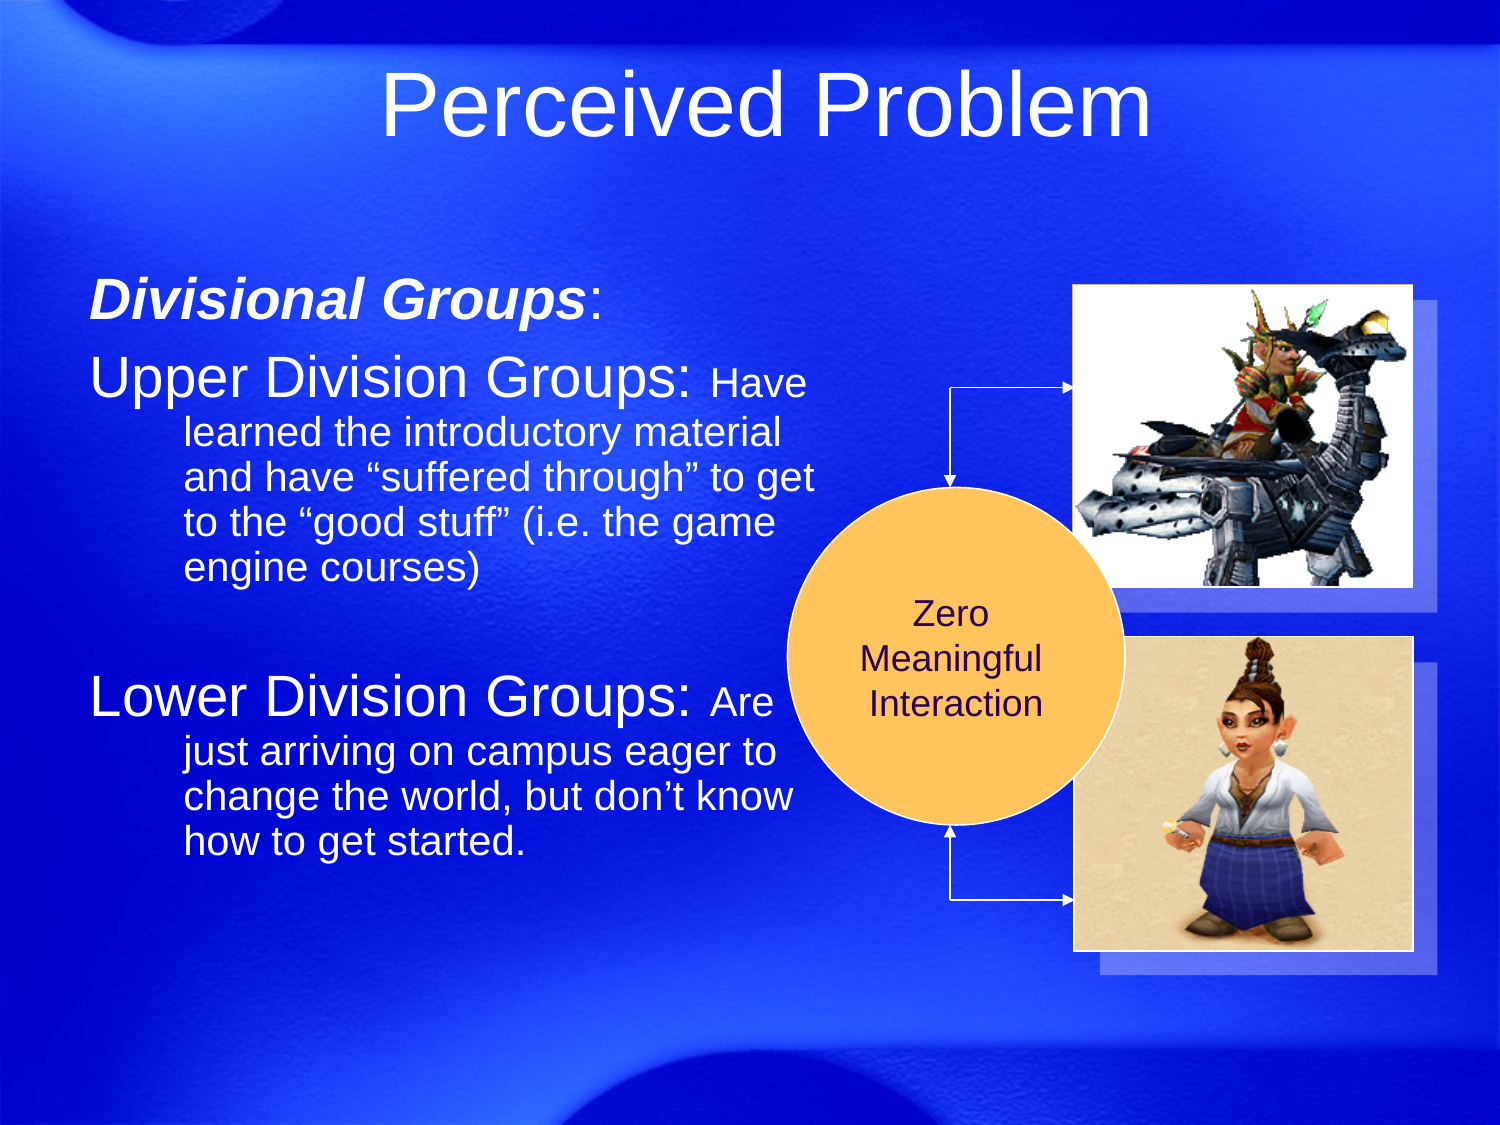

# Perceived Problem
Divisional Groups:
Upper Division Groups: Have learned the introductory material and have “suffered through” to get to the “good stuff” (i.e. the game engine courses)
Lower Division Groups: Are just arriving on campus eager to change the world, but don’t know how to get started.
Zero
Meaningful
Interaction